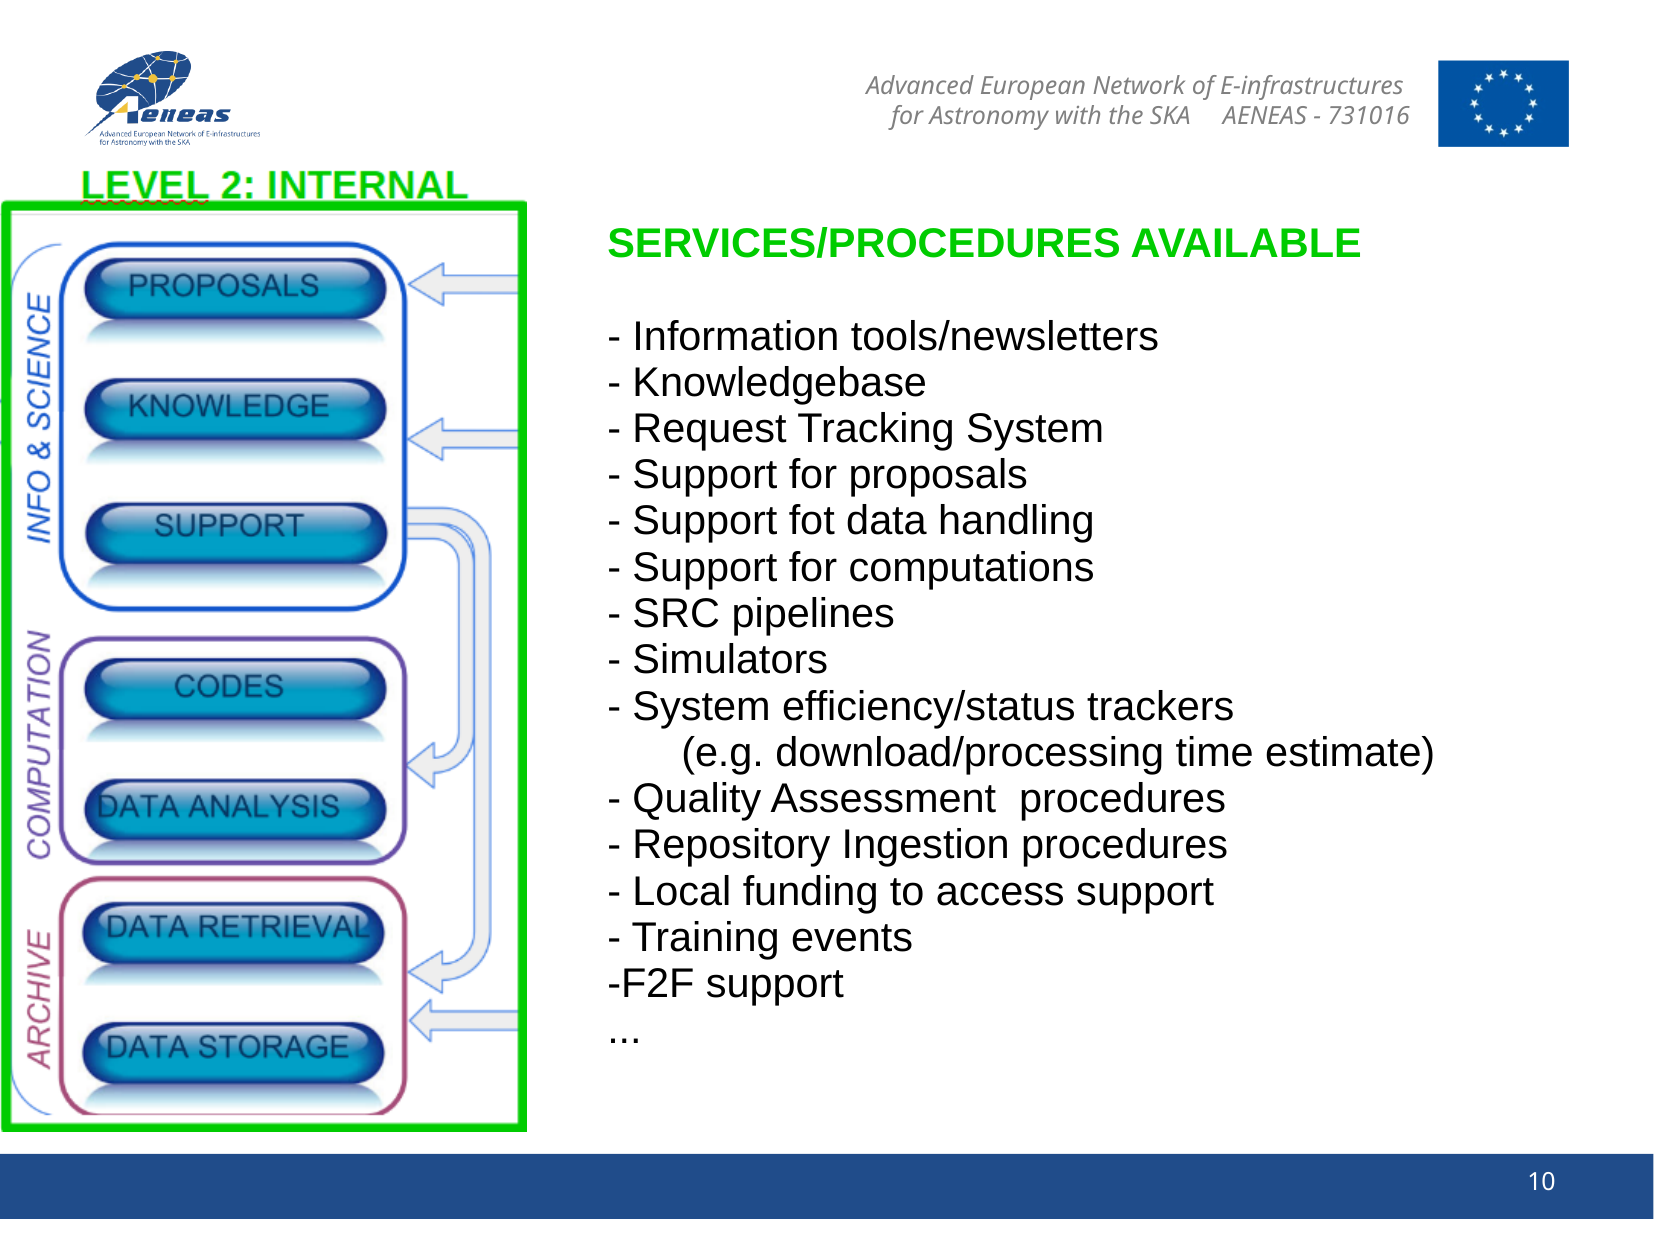

SERVICES/PROCEDURES AVAILABLE
- Information tools/newsletters
- Knowledgebase
- Request Tracking System
- Support for proposals
- Support fot data handling
- Support for computations
- SRC pipelines
- Simulators
- System efficiency/status trackers
	(e.g. download/processing time estimate)
- Quality Assessment procedures
- Repository Ingestion procedures
- Local funding to access support
- Training events
-F2F support
...
10